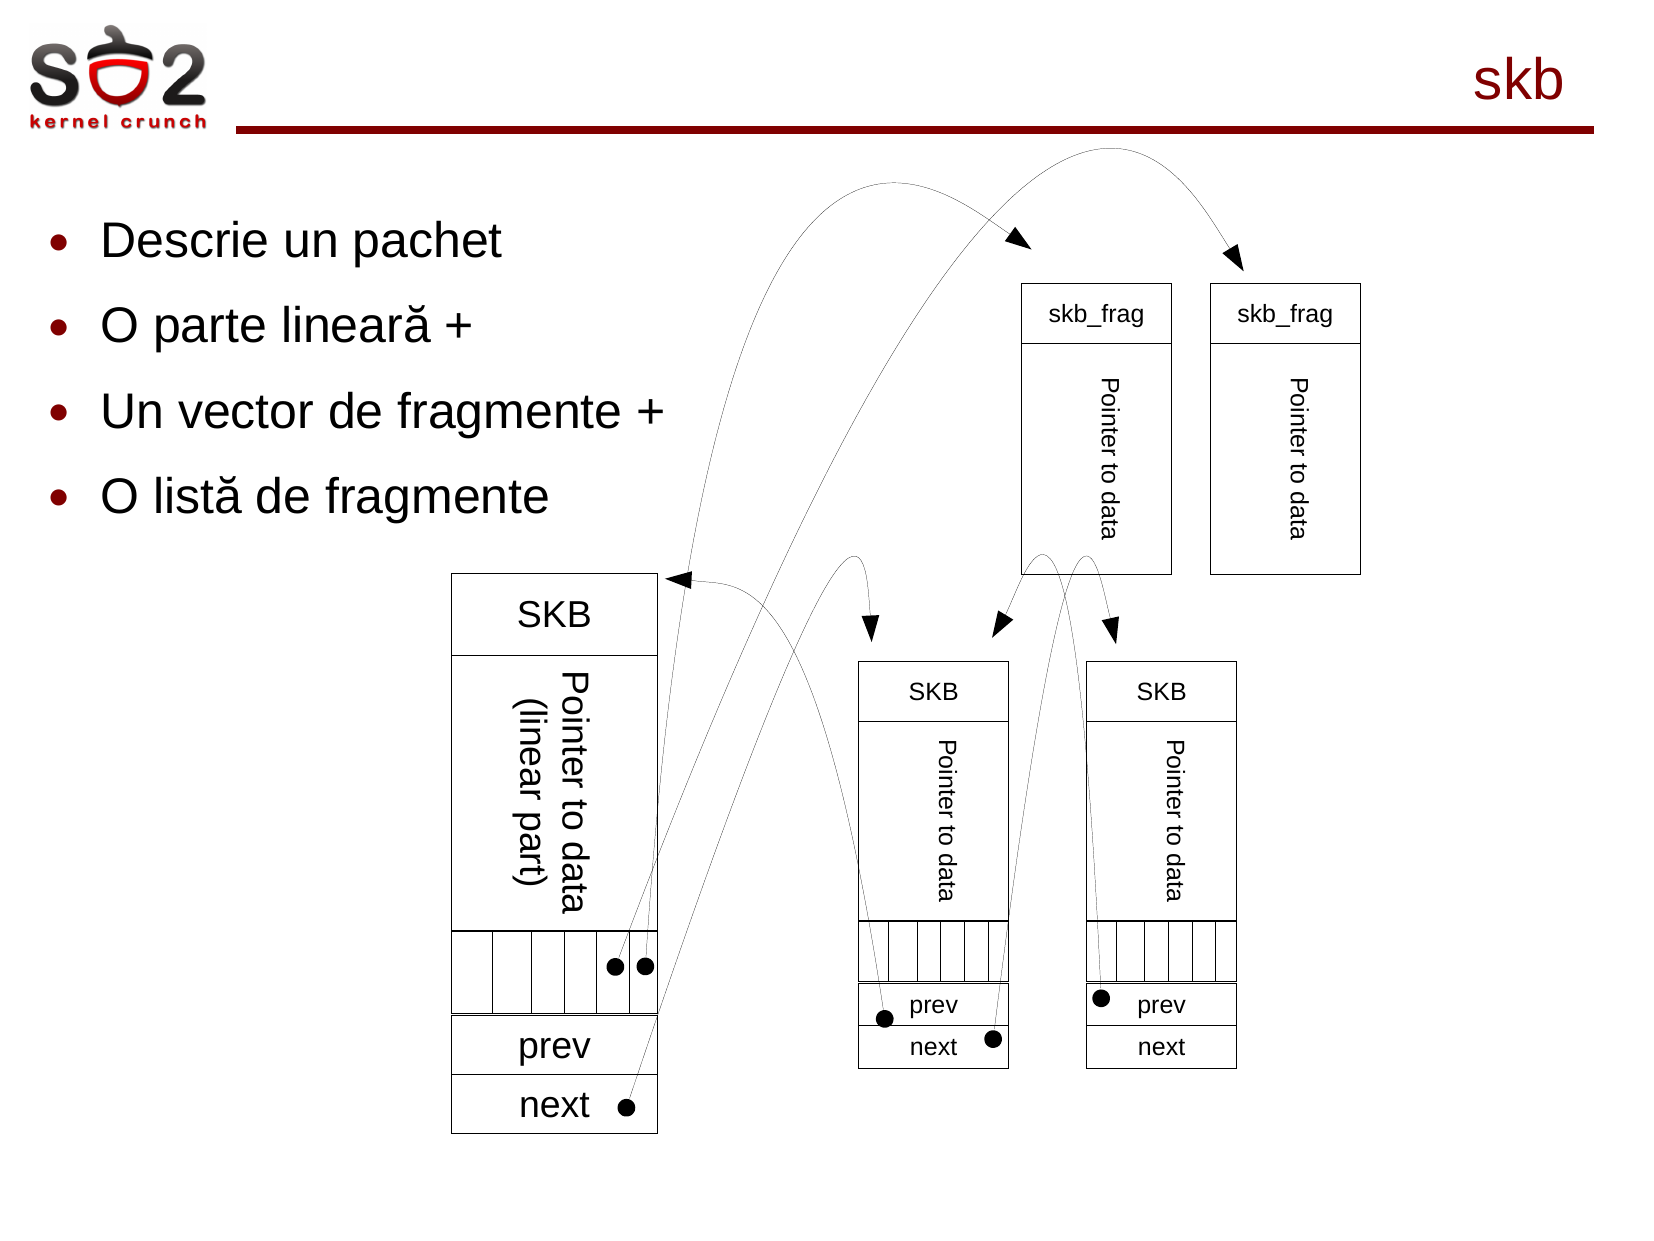

# skb
Descrie un pachet
O parte lineară +
Un vector de fragmente +
O listă de fragmente
skb_frag
Pointer to data
skb_frag
Pointer to data
SKB
Pointer to data
(linear part)
prev
next
SKB
Pointer to data
prev
next
SKB
Pointer to data
prev
next